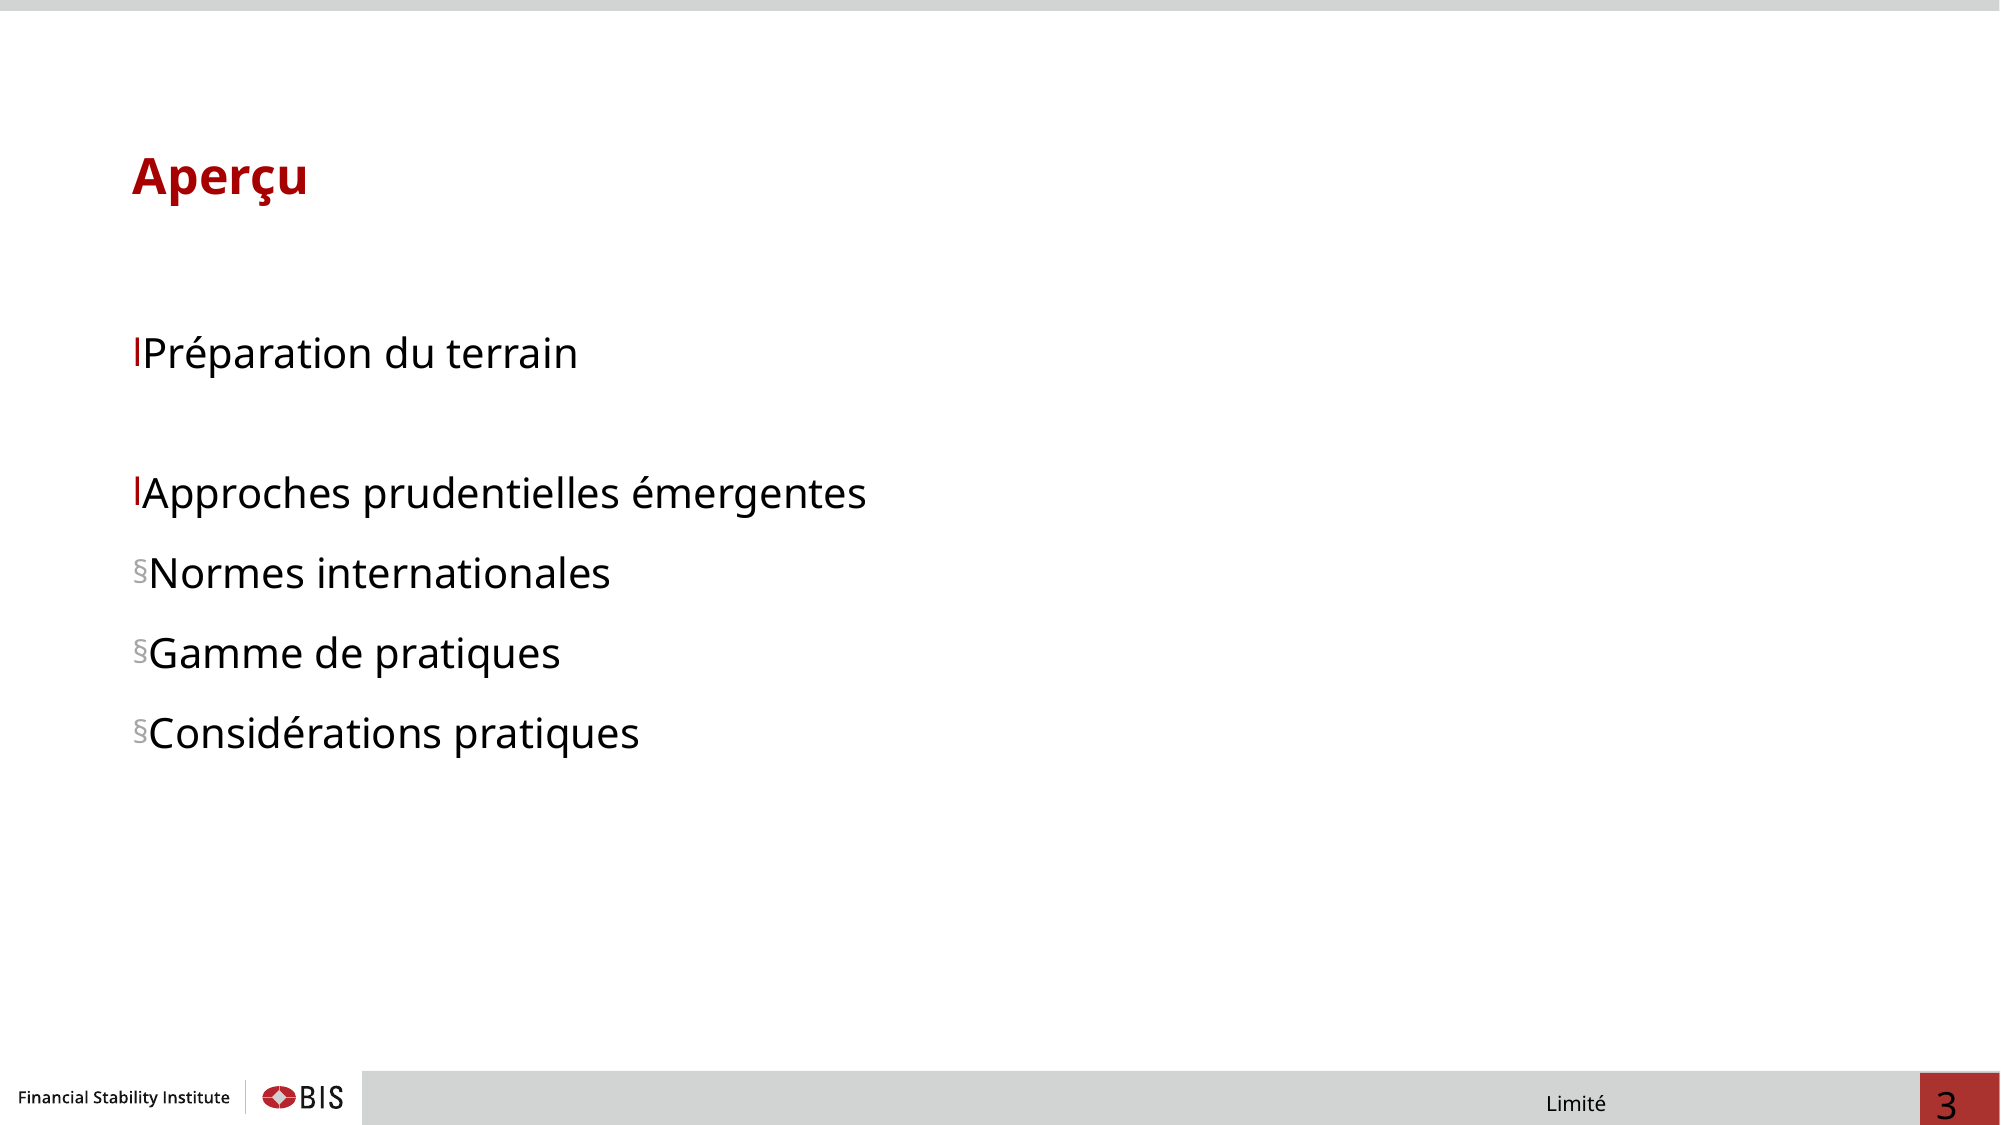

# Aperçu
Préparation du terrain
Approches prudentielles émergentes
Normes internationales
Gamme de pratiques
Considérations pratiques